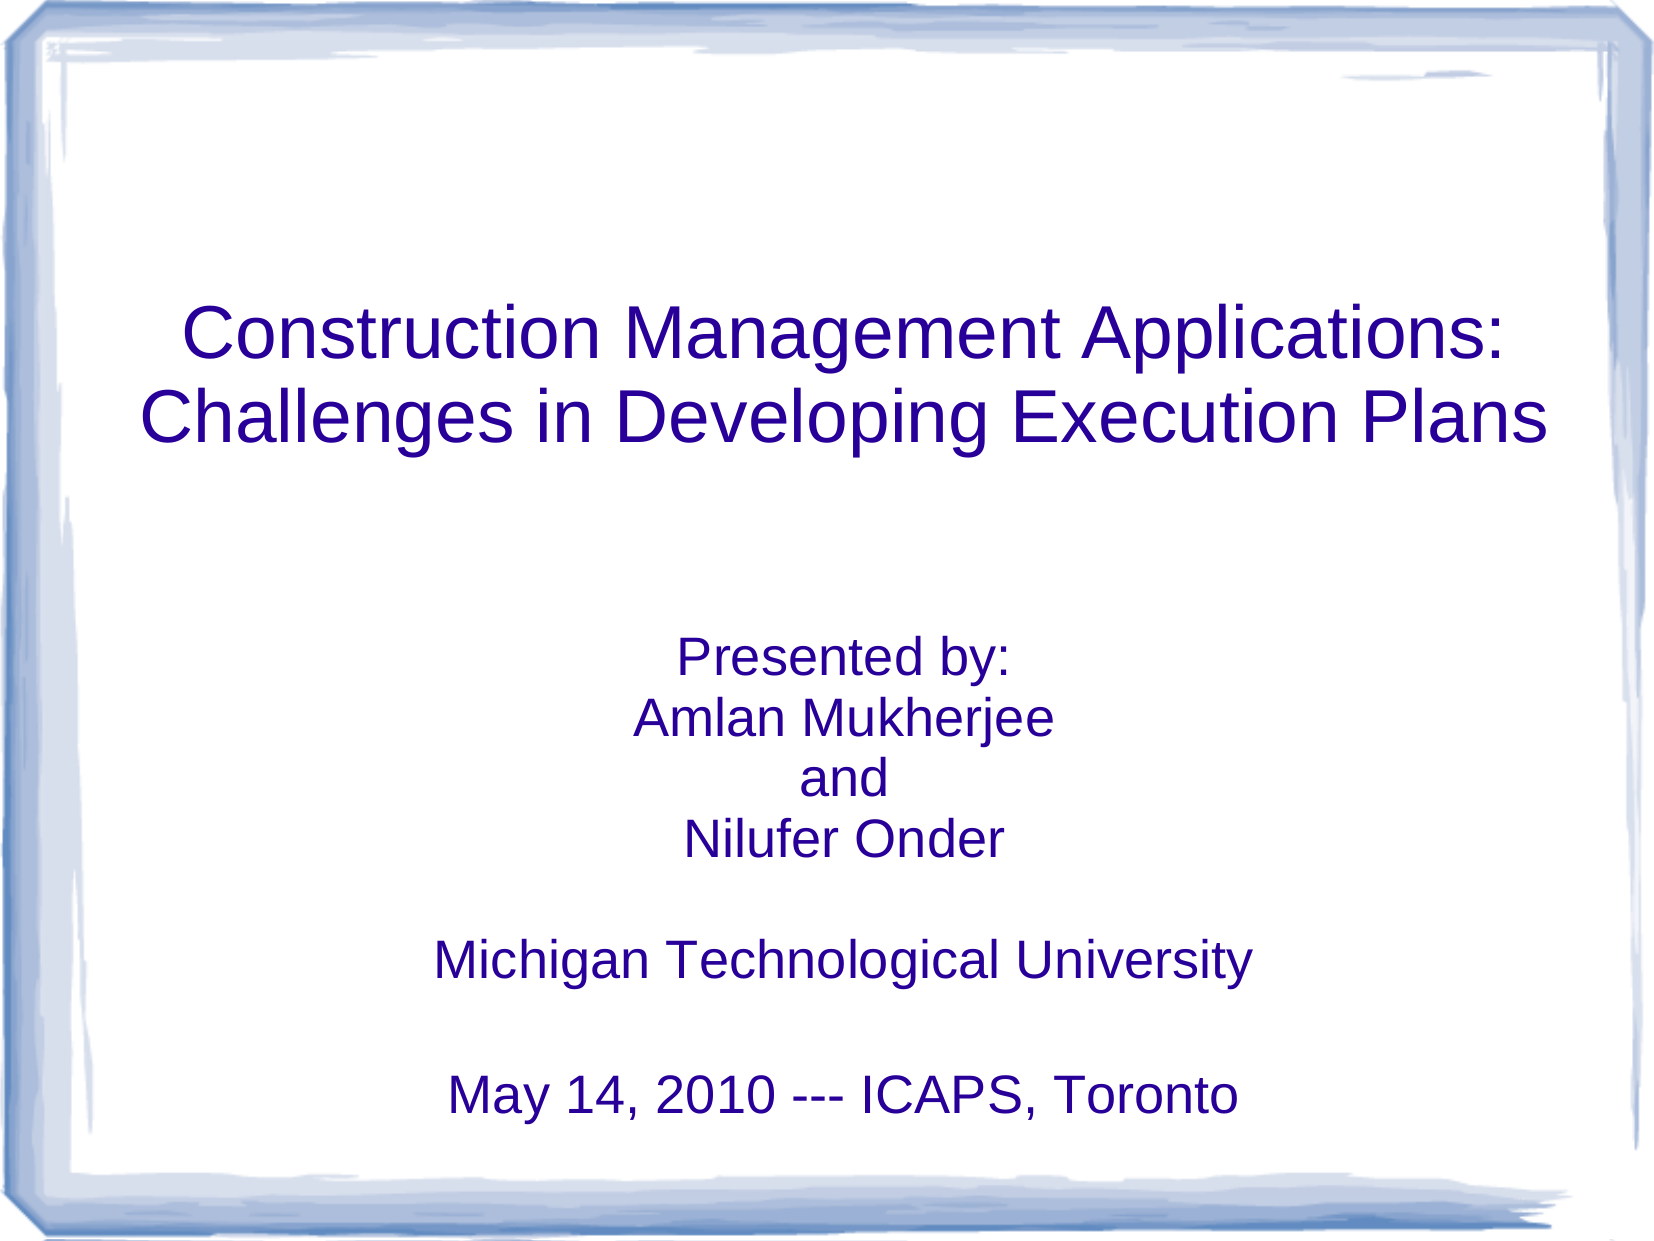

#
Construction Management Applications: Challenges in Developing Execution Plans
Presented by:
 Amlan Mukherjee
and
Nilufer Onder
Michigan Technological University
May 14, 2010 --- ICAPS, Toronto